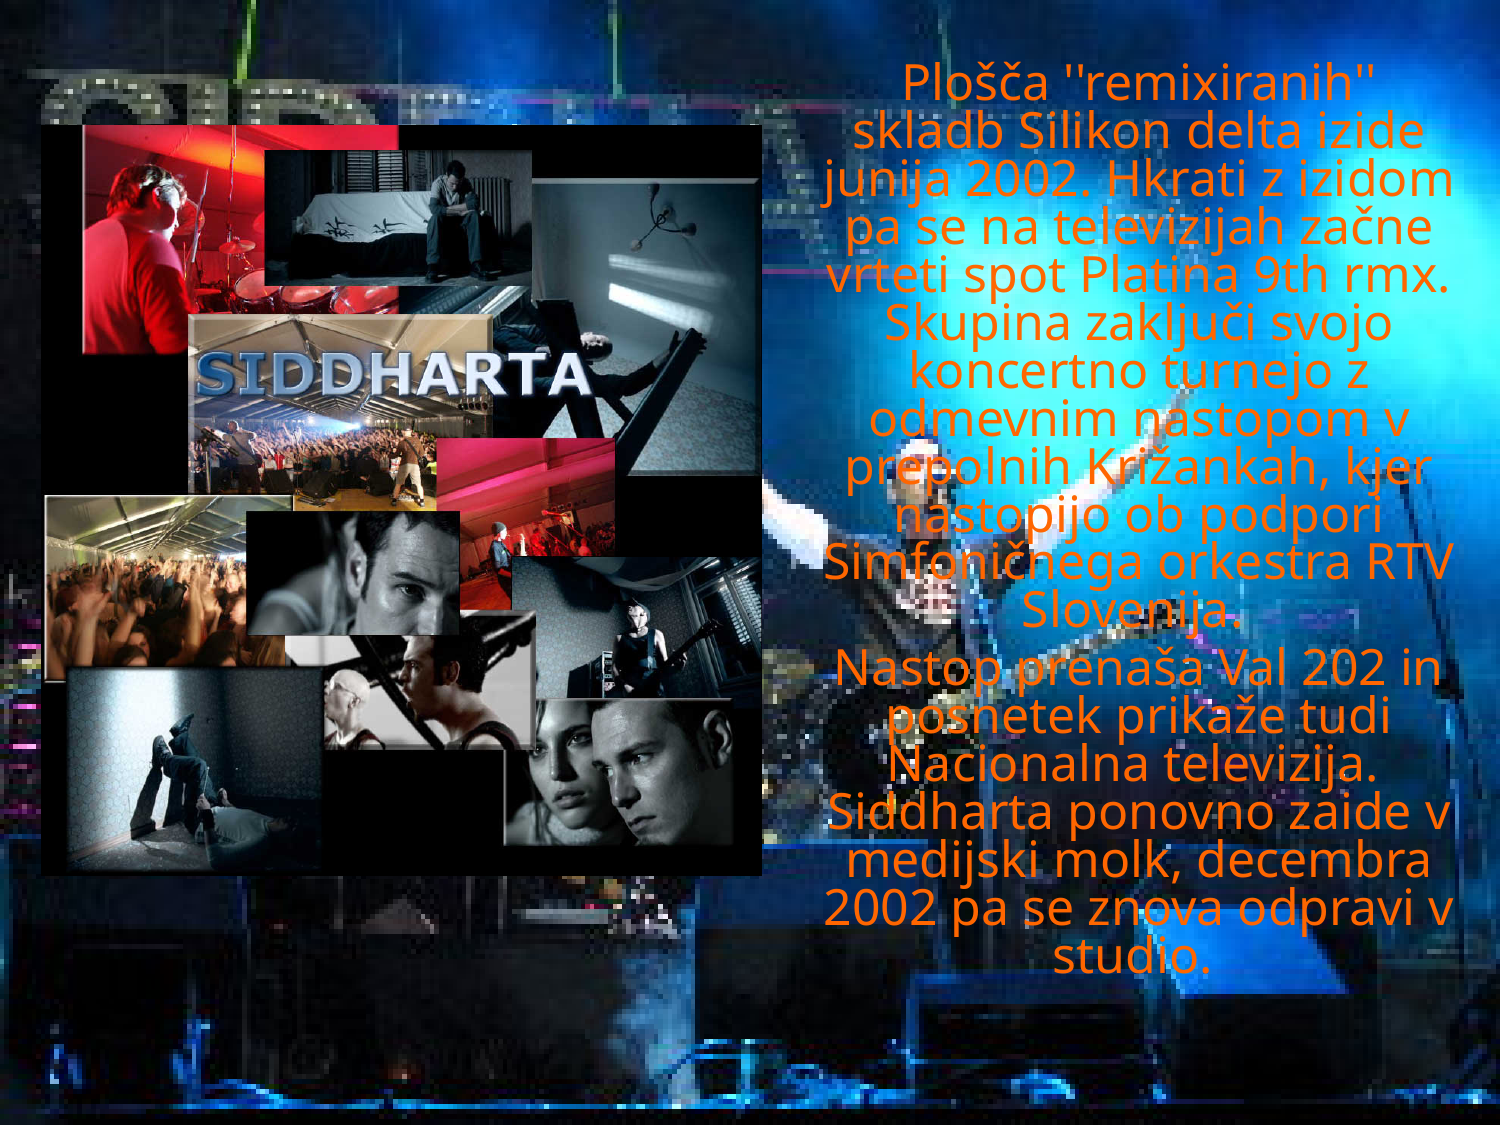

# Plošča ''remixiranih'' skladb Silikon delta izide junija 2002. Hkrati z izidom pa se na televizijah začne vrteti spot Platina 9th rmx. Skupina zaključi svojo koncertno turnejo z odmevnim nastopom v prepolnih Križankah, kjer nastopijo ob podpori Simfoničnega orkestra RTV Slovenija.
	Nastop prenaša Val 202 in posnetek prikaže tudi Nacionalna televizija.
Siddharta ponovno zaide v medijski molk, decembra 2002 pa se znova odpravi v studio.